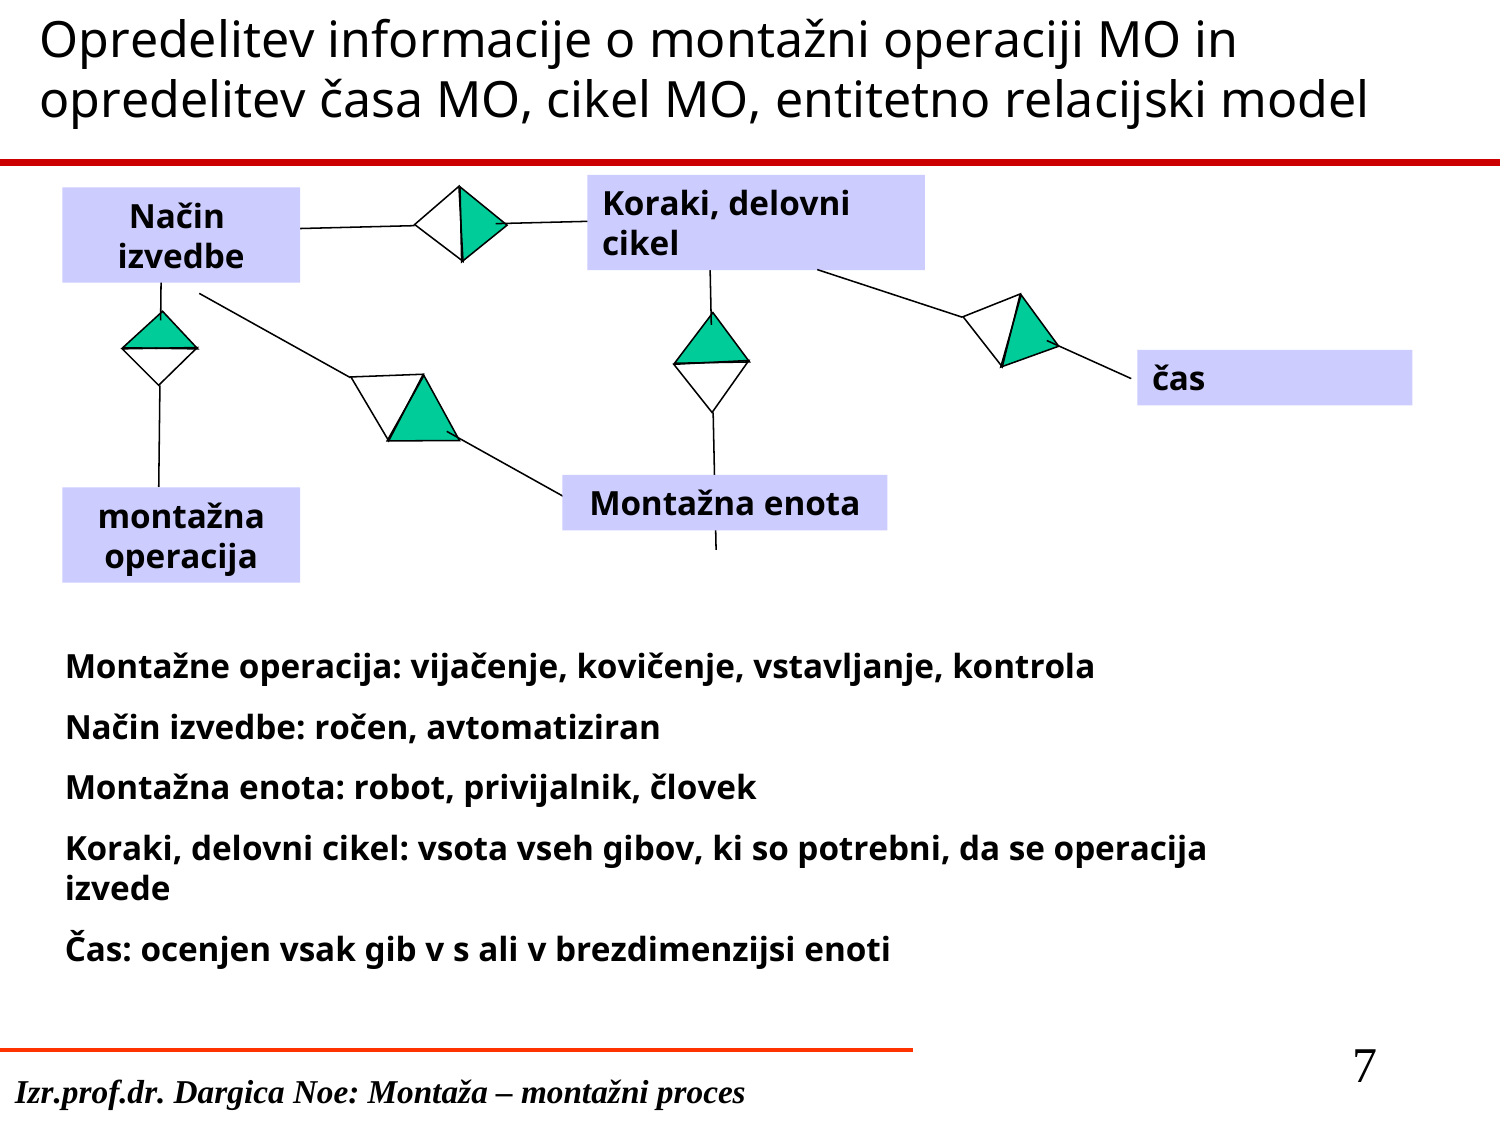

Opredelitev informacije o montažni operaciji MO in opredelitev časa MO, cikel MO, entitetno relacijski model
Koraki, delovni cikel
Način
izvedbe
čas
Montažna enota
montažna operacija
Montažne operacija: vijačenje, kovičenje, vstavljanje, kontrola
Način izvedbe: ročen, avtomatiziran
Montažna enota: robot, privijalnik, človek
Koraki, delovni cikel: vsota vseh gibov, ki so potrebni, da se operacija izvede
Čas: ocenjen vsak gib v s ali v brezdimenzijsi enoti
7